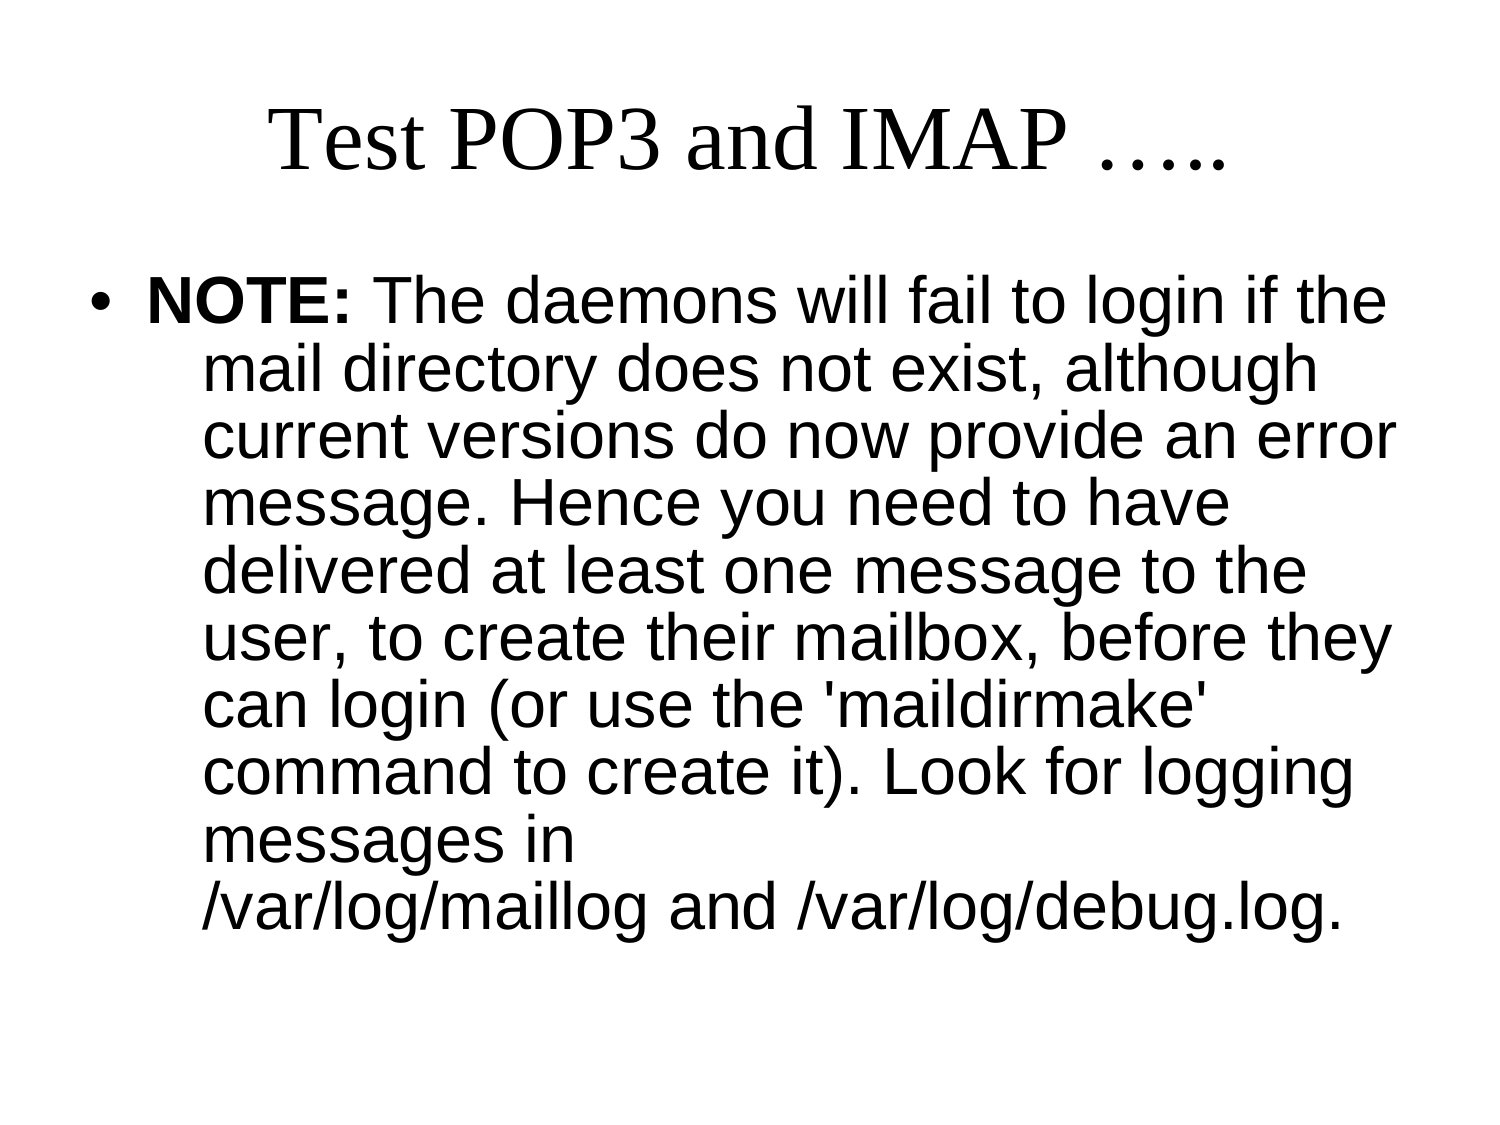

# Test POP3 and IMAP …..
NOTE: The daemons will fail to login if the mail directory does not exist, although current versions do now provide an error message. Hence you need to have delivered at least one message to the user, to create their mailbox, before they can login (or use the 'maildirmake' command to create it). Look for logging messages in
/var/log/maillog and /var/log/debug.log.